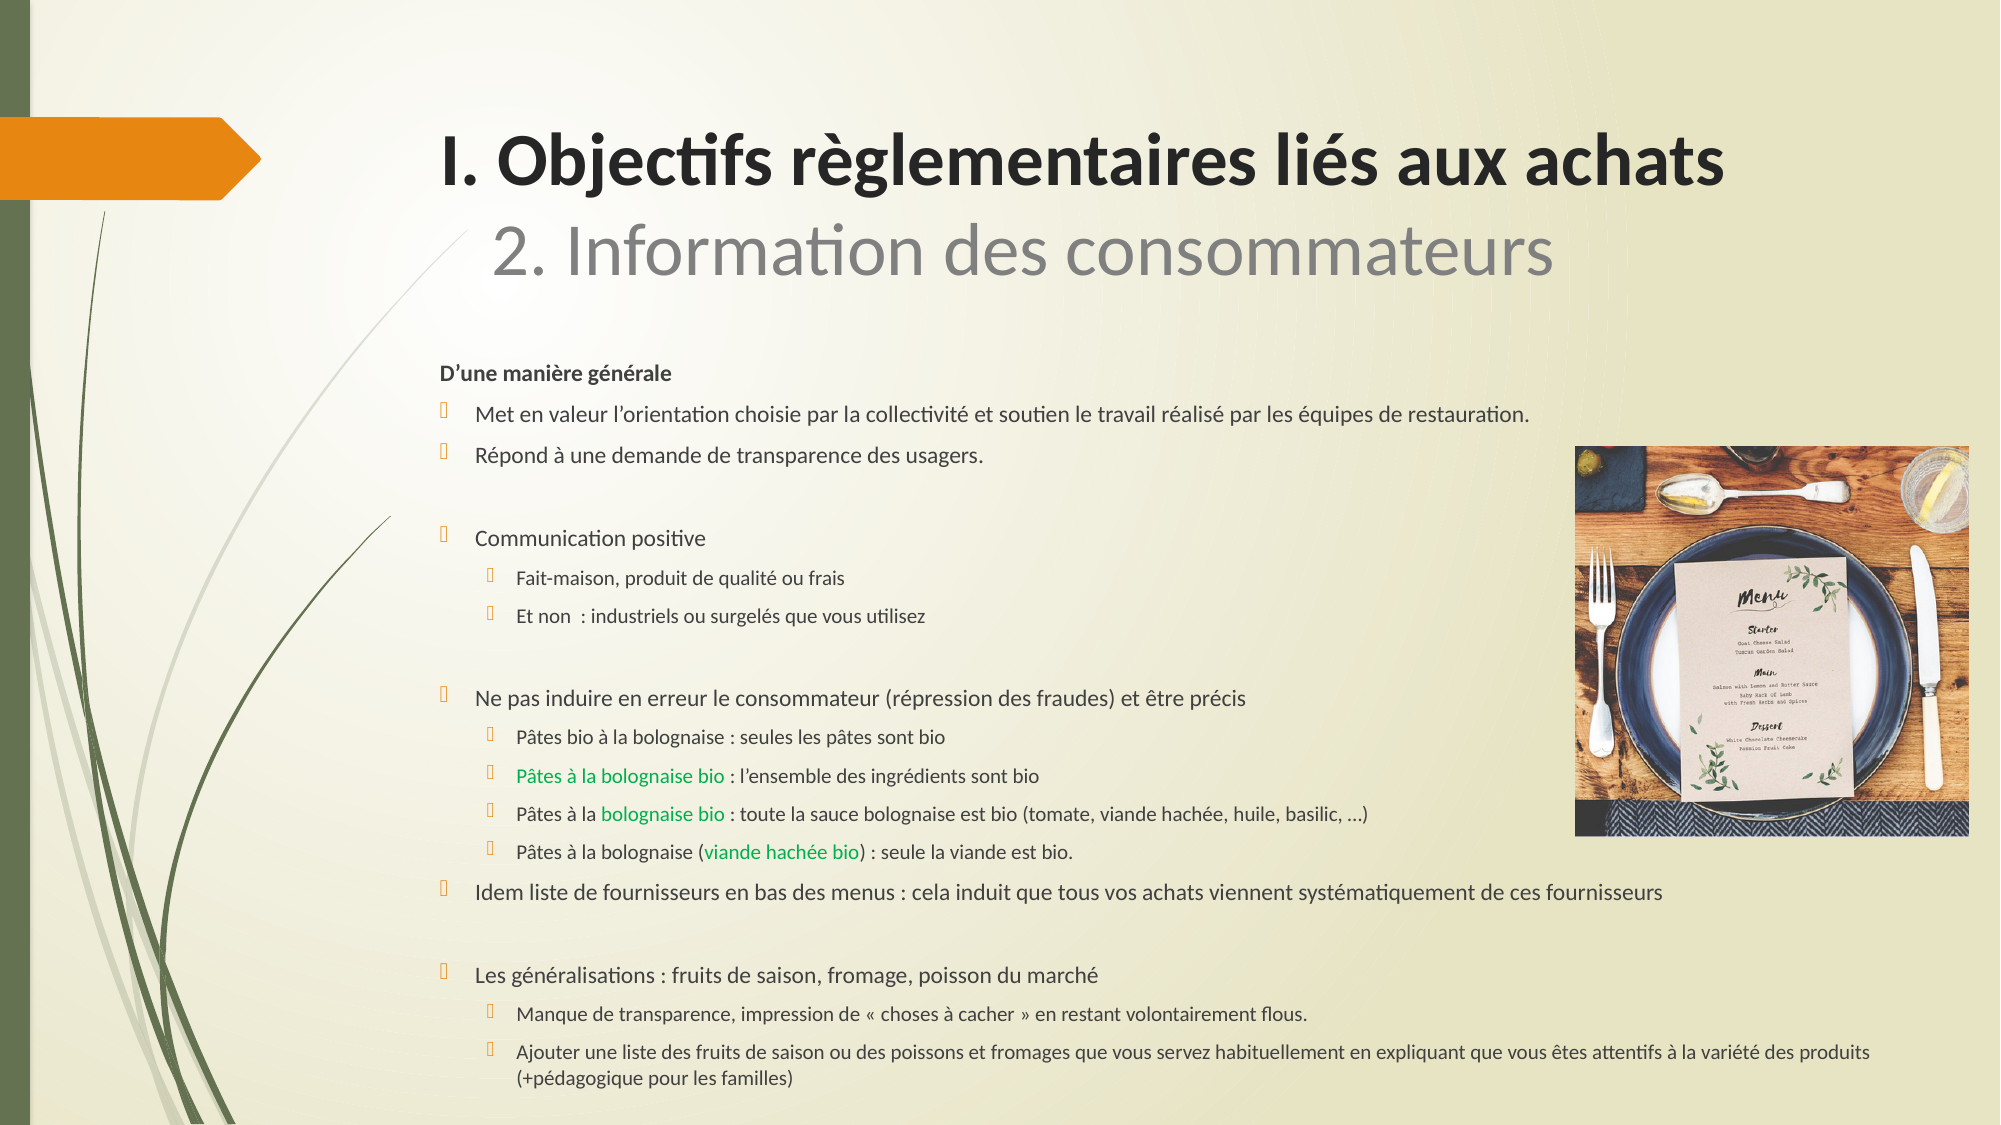

I. Objectifs règlementaires liés aux achats
 2. Information des consommateurs
# D’une manière générale
Met en valeur l’orientation choisie par la collectivité et soutien le travail réalisé par les équipes de restauration.
Répond à une demande de transparence des usagers.
Communication positive
Fait-maison, produit de qualité ou frais
Et non : industriels ou surgelés que vous utilisez
Ne pas induire en erreur le consommateur (répression des fraudes) et être précis
Pâtes bio à la bolognaise : seules les pâtes sont bio
Pâtes à la bolognaise bio : l’ensemble des ingrédients sont bio
Pâtes à la bolognaise bio : toute la sauce bolognaise est bio (tomate, viande hachée, huile, basilic, …)
Pâtes à la bolognaise (viande hachée bio) : seule la viande est bio.
Idem liste de fournisseurs en bas des menus : cela induit que tous vos achats viennent systématiquement de ces fournisseurs
Les généralisations : fruits de saison, fromage, poisson du marché
Manque de transparence, impression de « choses à cacher » en restant volontairement flous.
Ajouter une liste des fruits de saison ou des poissons et fromages que vous servez habituellement en expliquant que vous êtes attentifs à la variété des produits (+pédagogique pour les familles)